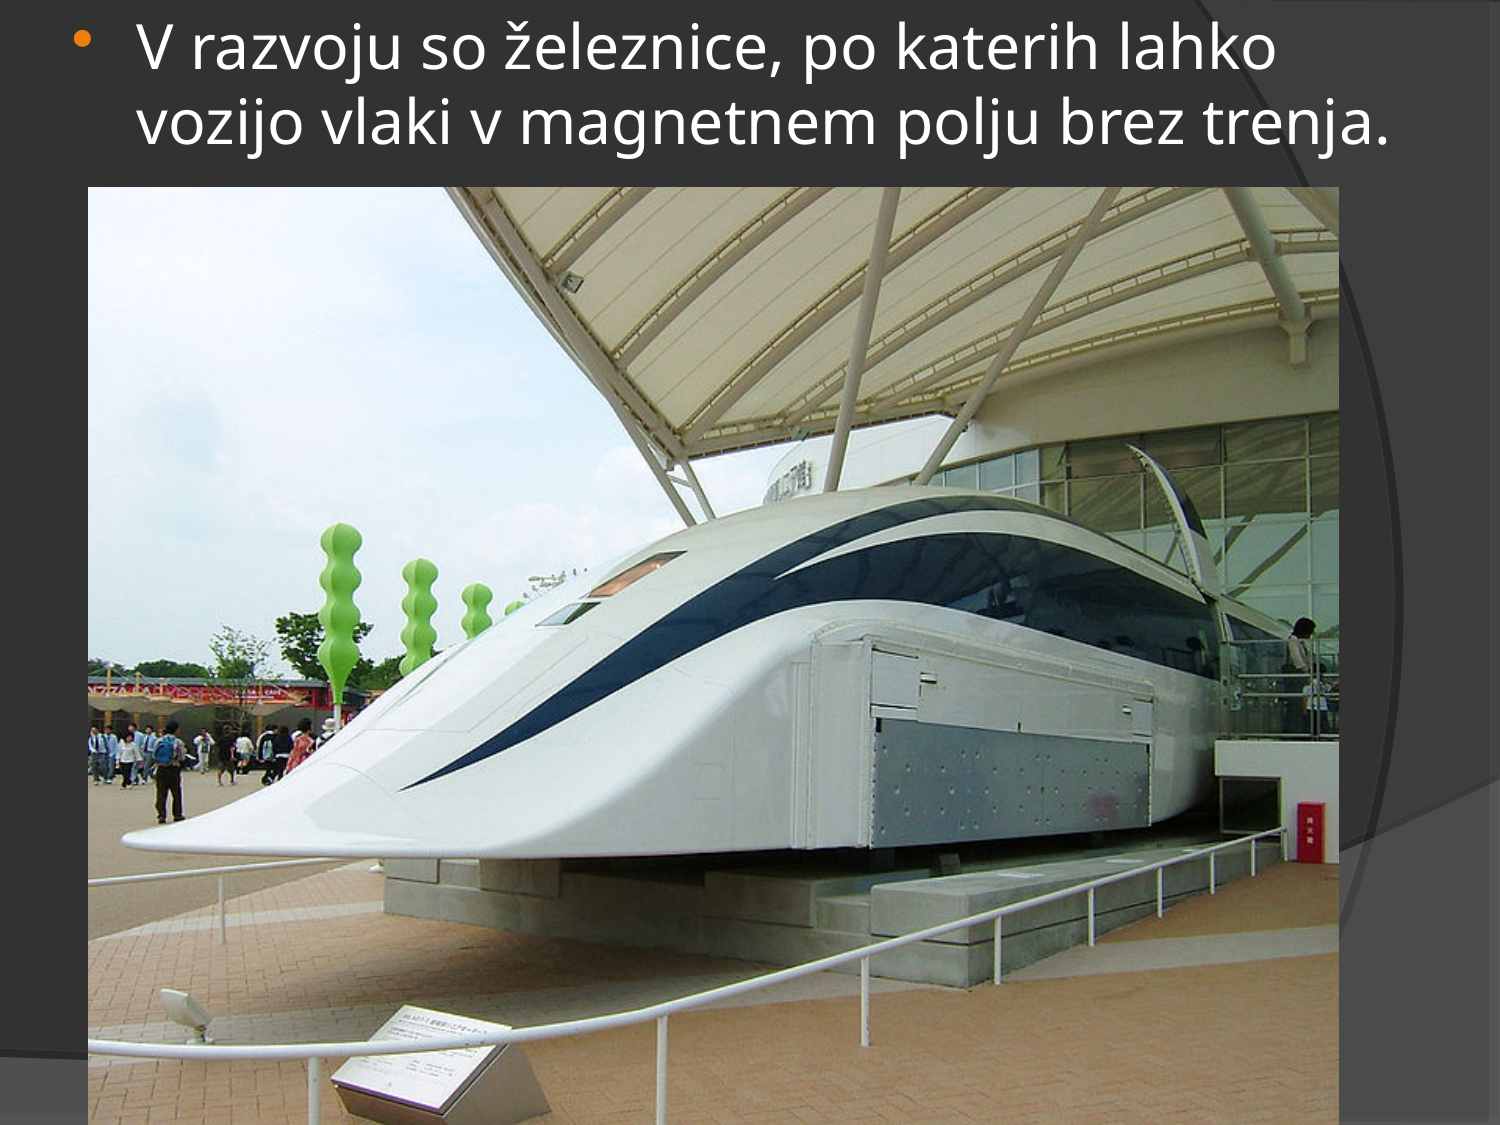

# V razvoju so železnice, po katerih lahko vozijo vlaki v magnetnem polju brez trenja.